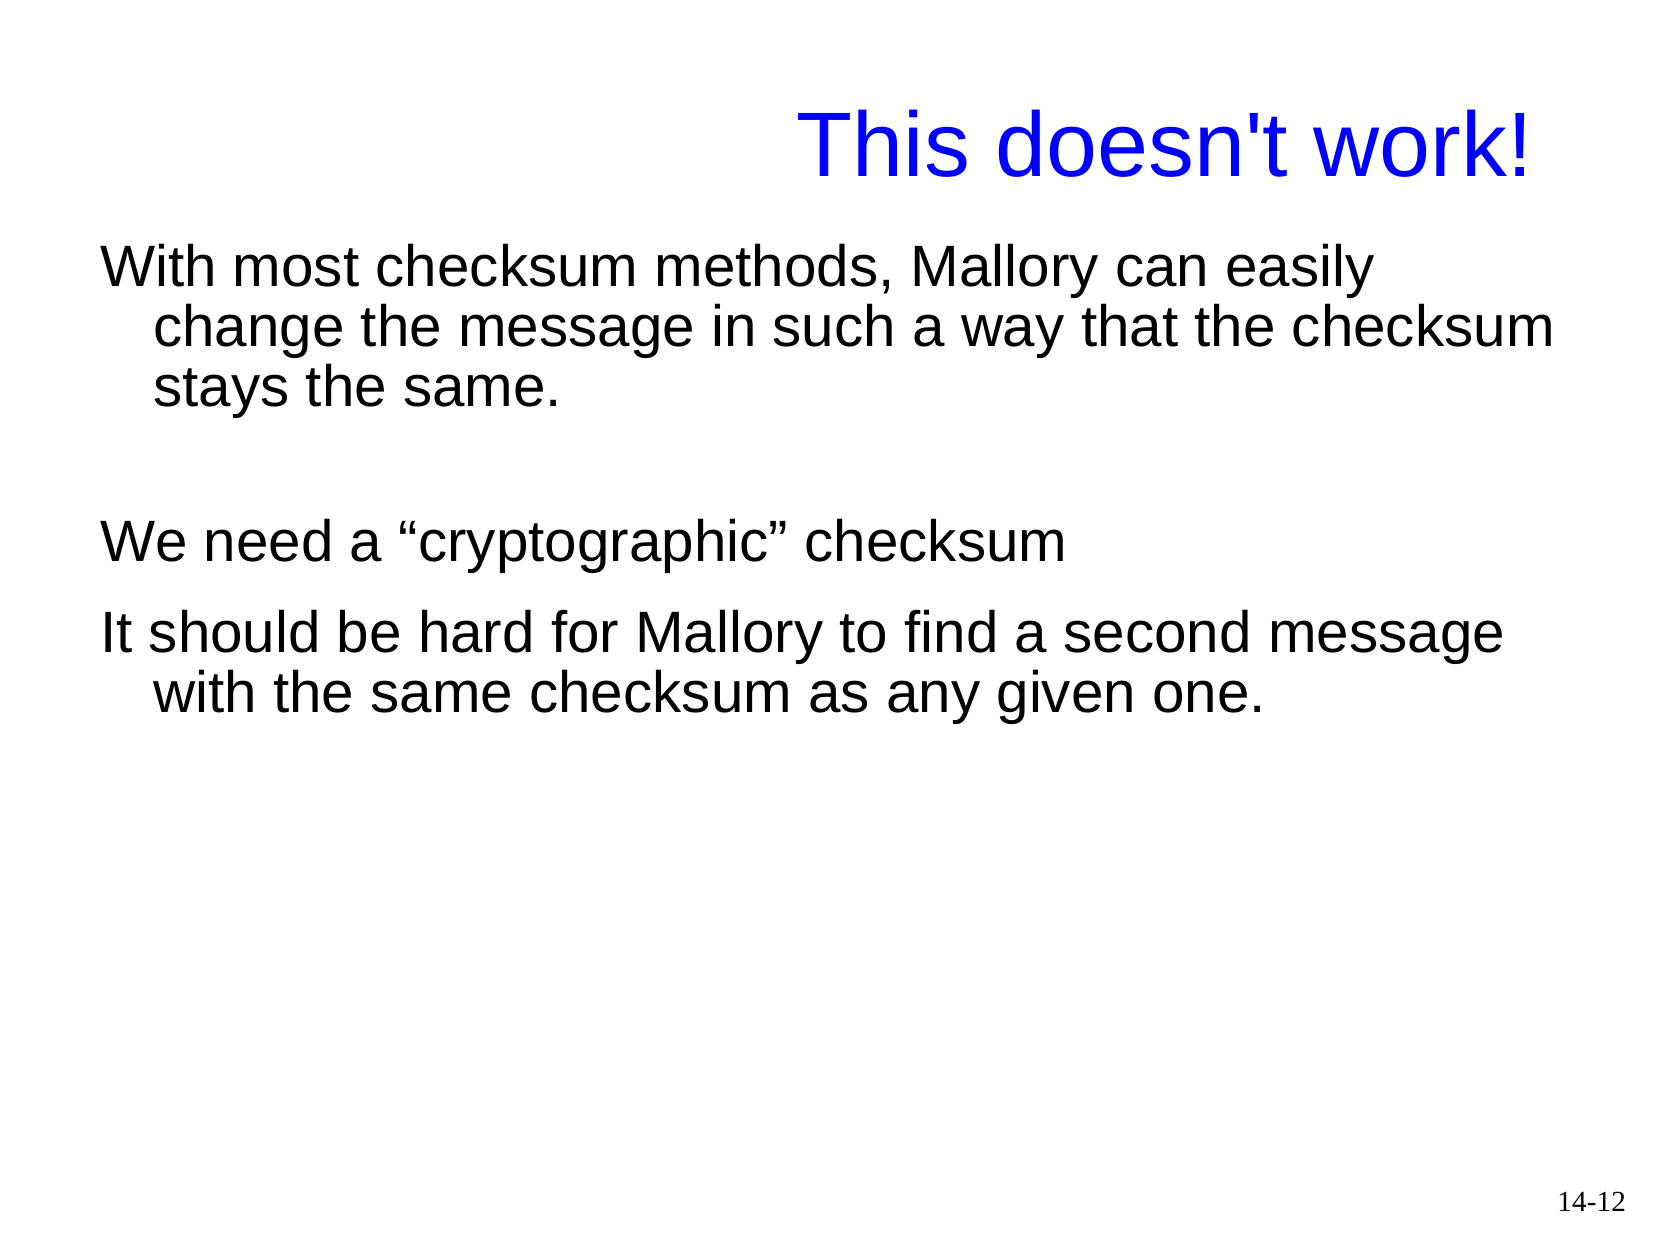

# This doesn't work!
With most checksum methods, Mallory can easily change the message in such a way that the checksum stays the same.
We need a “cryptographic” checksum
It should be hard for Mallory to find a second message with the same checksum as any given one.